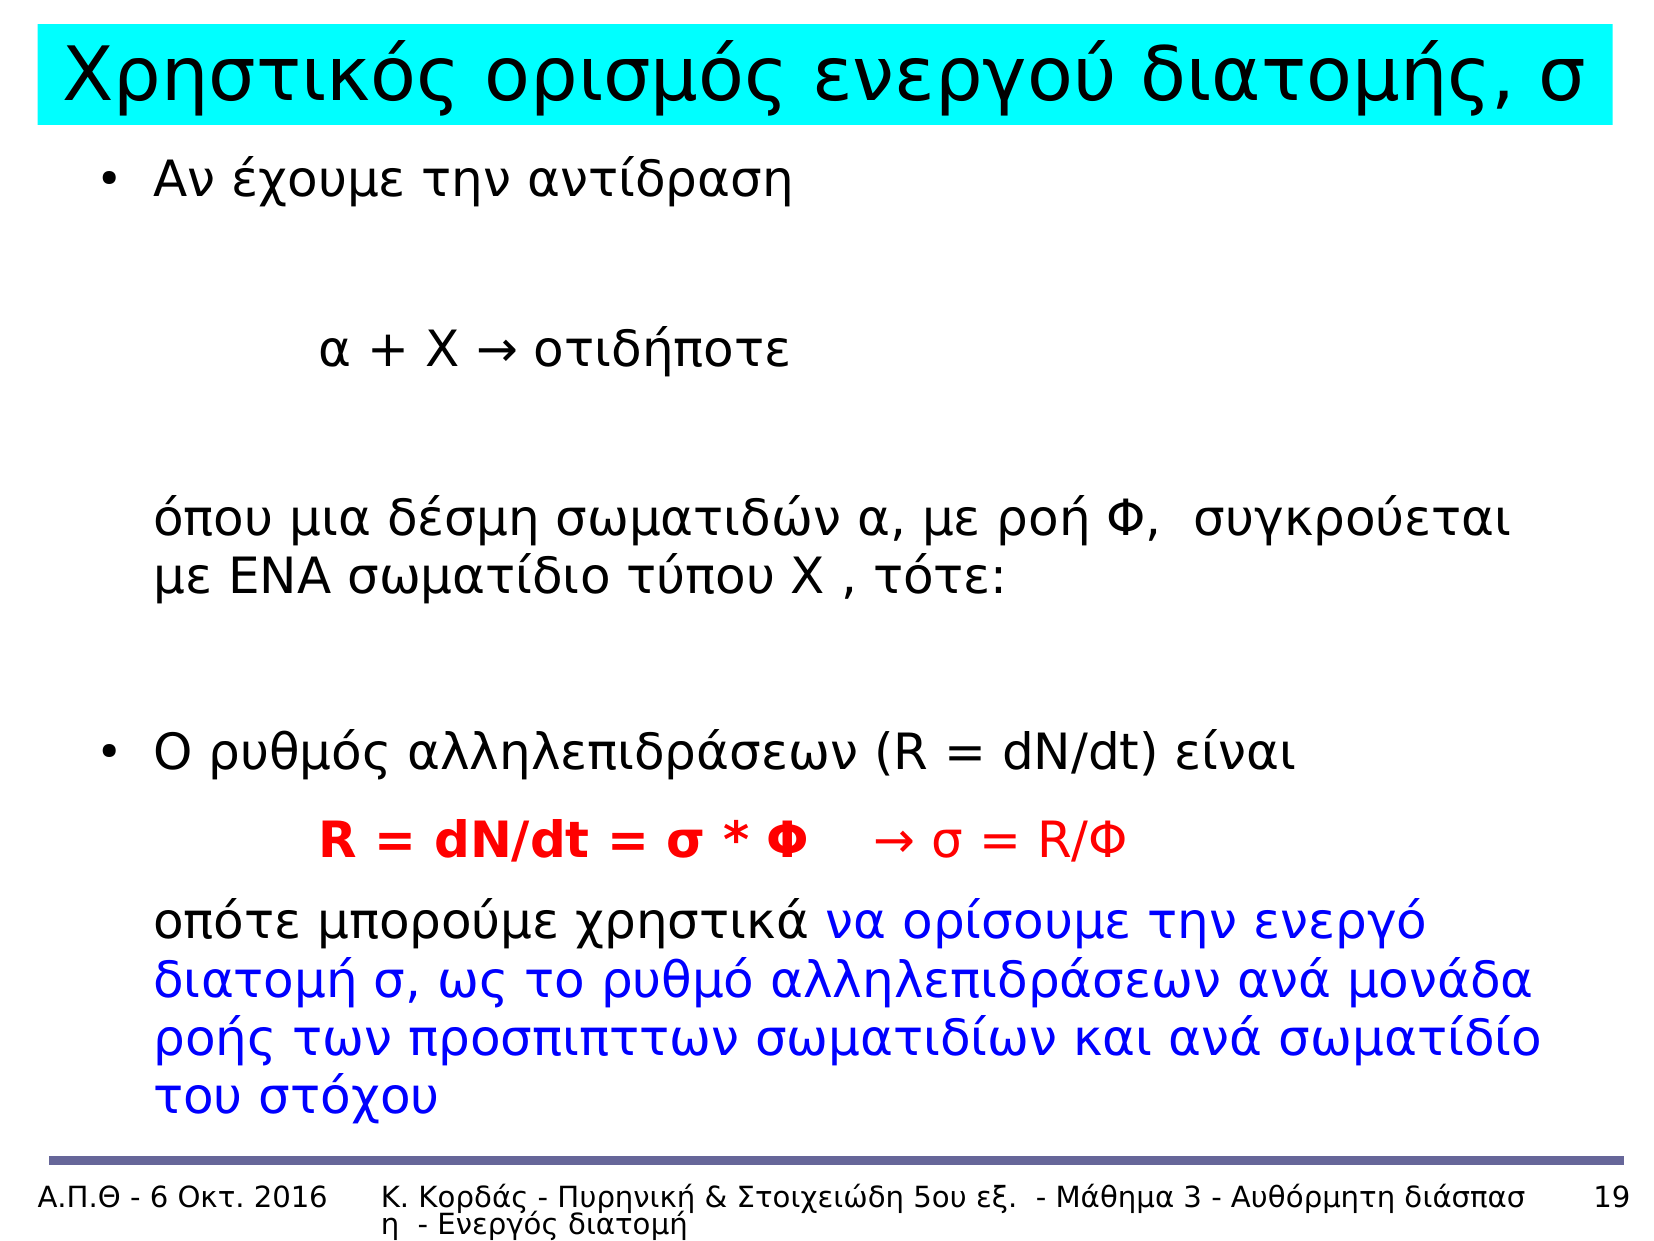

# Χρηστικός ορισμός ενεργού διατομής, σ
Αν έχουμε την αντίδραση
α + Χ → οτιδήποτε
όπου μια δέσμη σωματιδών α, με ροή Φ, συγκρούεται με ΕΝΑ σωματίδιο τύπου Χ , τότε:
Ο ρυθμός αλληλεπιδράσεων (R = dN/dt) είναι
R = dN/dt = σ * Φ → σ = R/Φ
οπότε μπορούμε χρηστικά να ορίσουμε την ενεργό διατομή σ, ως το ρυθμό αλληλεπιδράσεων ανά μονάδα ροής των προσπιπττων σωματιδίων και ανά σωματίδίο του στόχου
Α.Π.Θ - 6 Οκτ. 2016
Κ. Κορδάς - Πυρηνική & Στοιχειώδη 5ου εξ. - Μάθημα 3 - Αυθόρμητη διάσπαση - Ενεργός διατομή
19